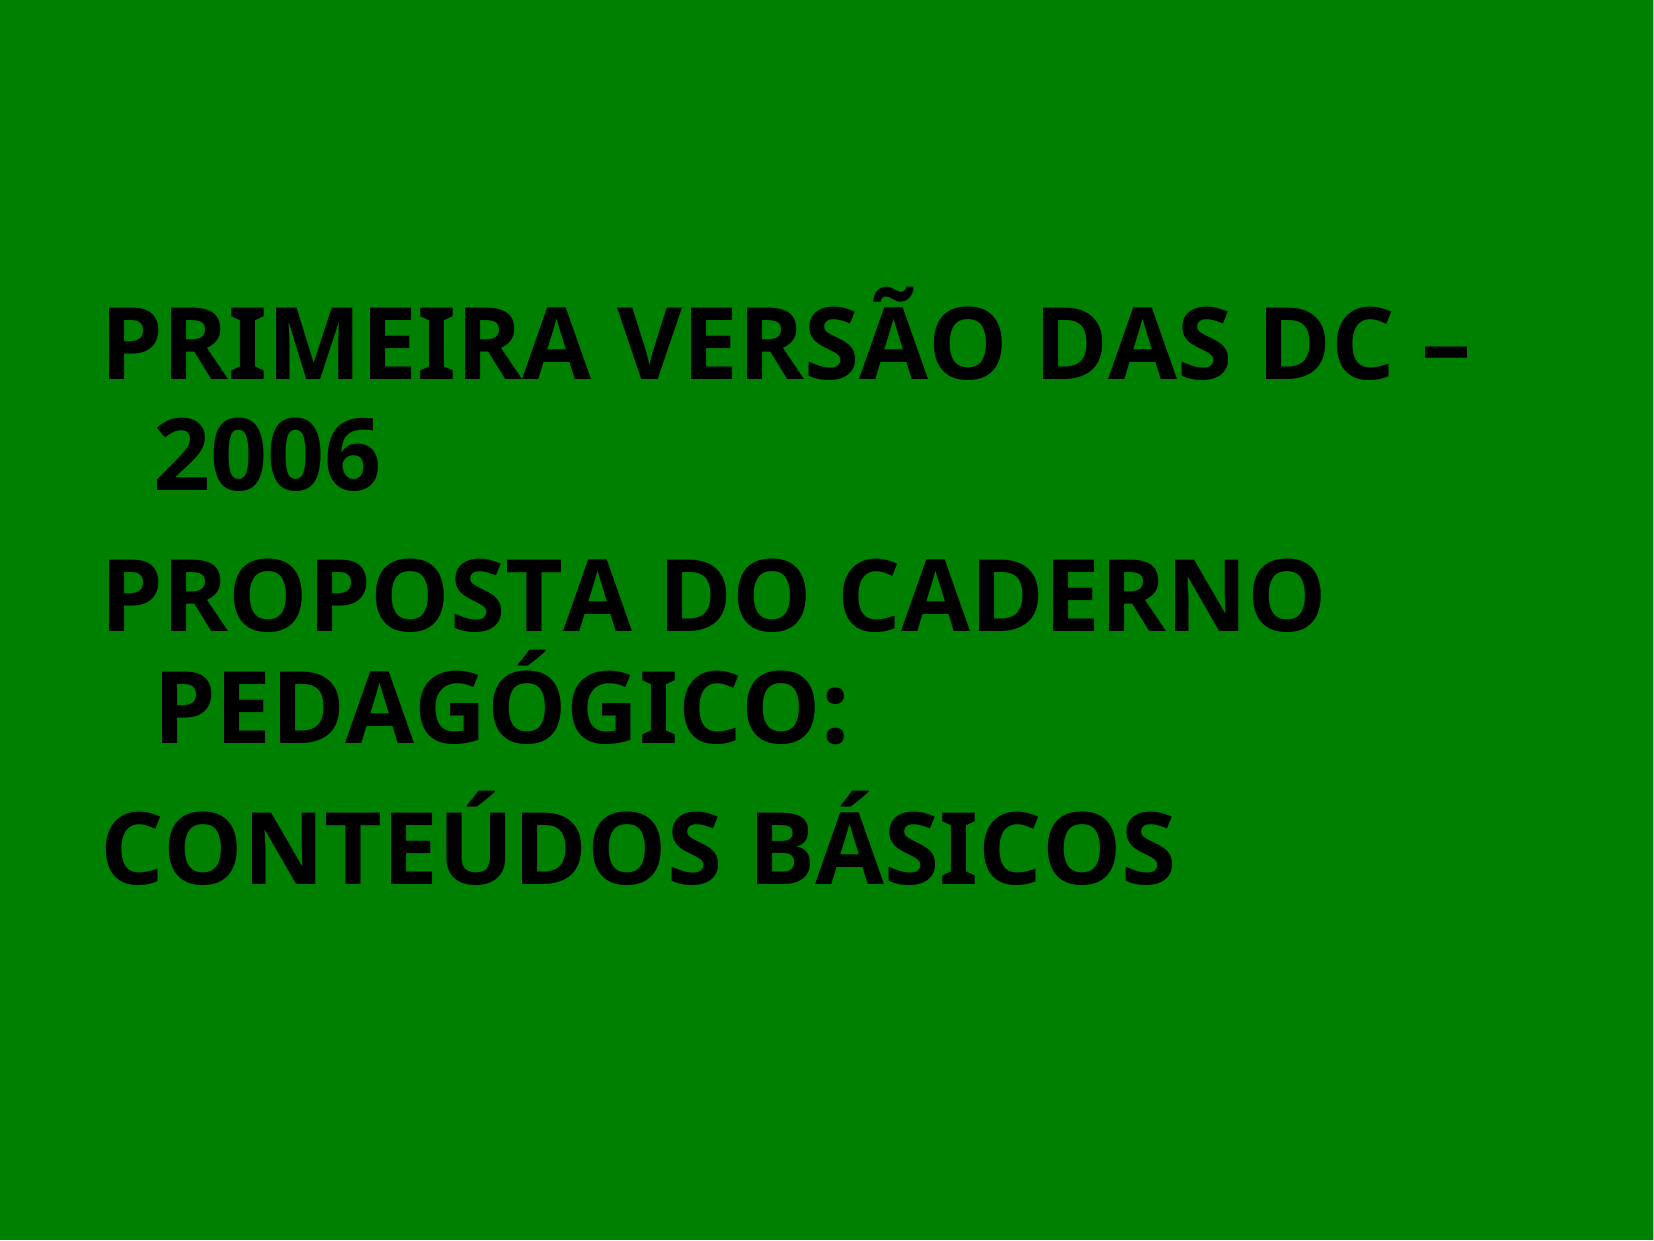

# PRIMEIRA VERSÃO DAS DC – 2006
PROPOSTA DO CADERNO PEDAGÓGICO:
CONTEÚDOS BÁSICOS